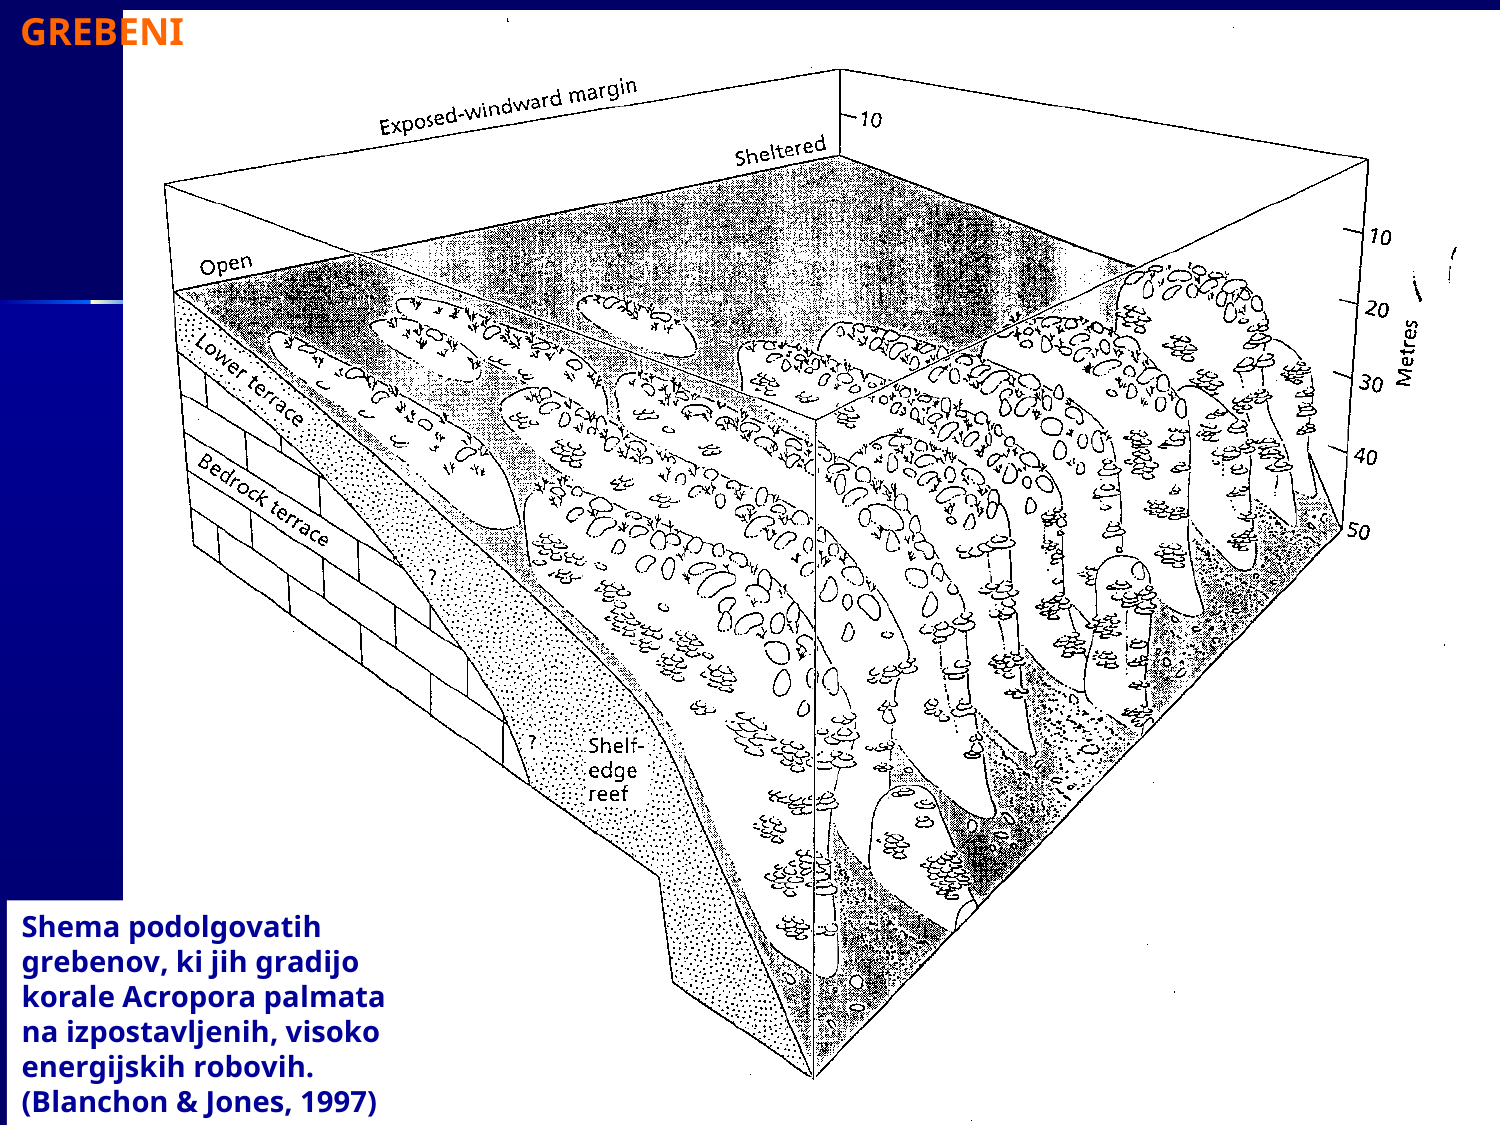

GREBENI
Shema podolgovatih
grebenov, ki jih gradijo
korale Acropora palmata
na izpostavljenih, visoko
energijskih robovih.
(Blanchon & Jones, 1997)